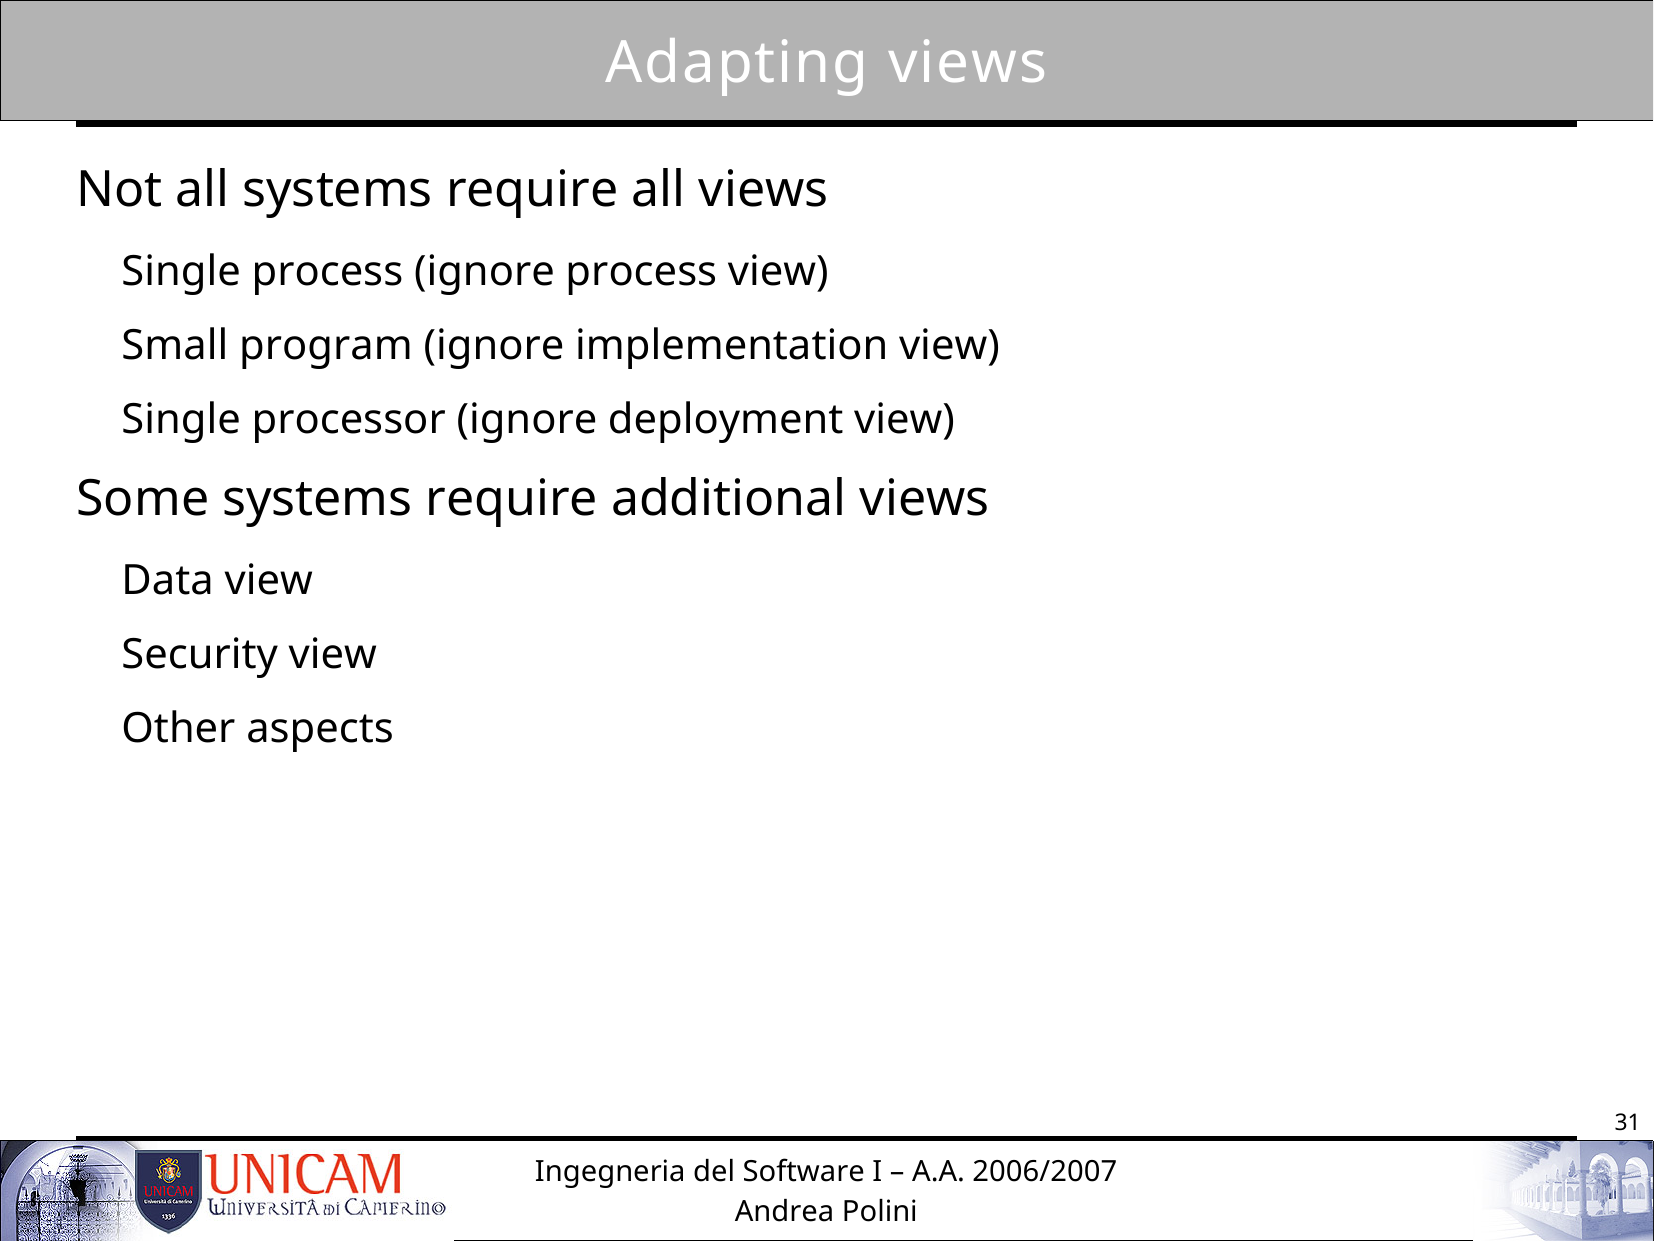

# Adapting views
Not all systems require all views
Single process (ignore process view)
Small program (ignore implementation view)
Single processor (ignore deployment view)
Some systems require additional views
Data view
Security view
Other aspects
31